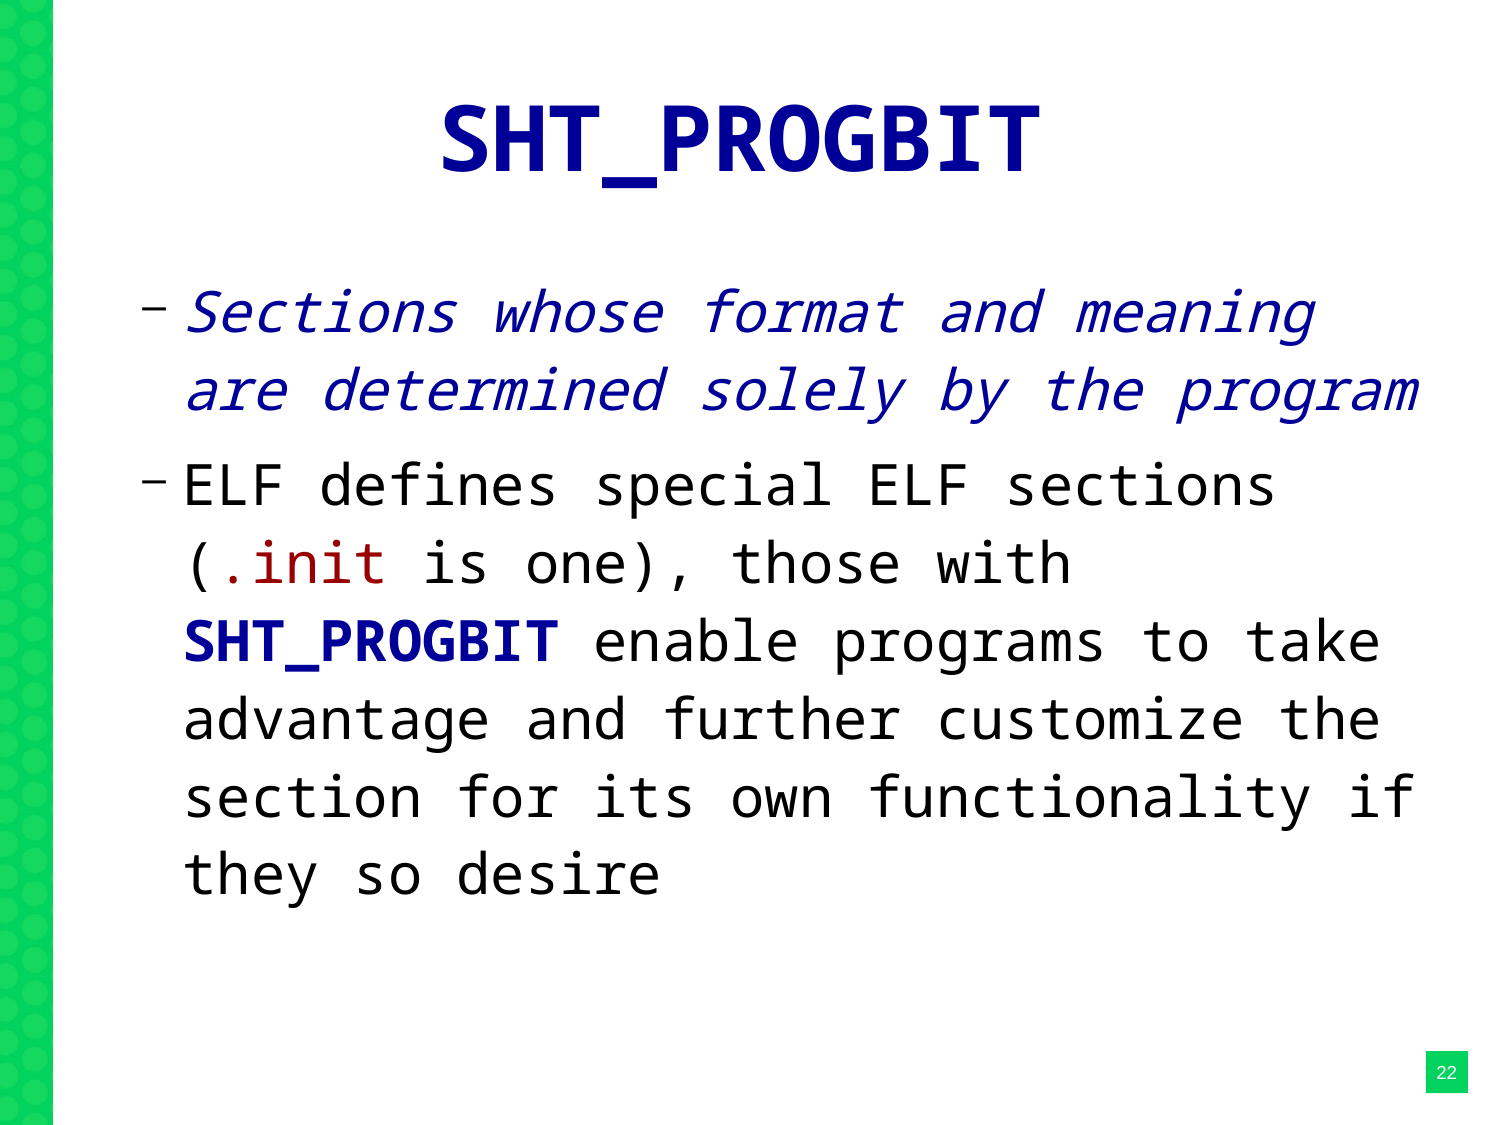

# SHT_PROGBIT
Sections whose format and meaning are determined solely by the program
ELF defines special ELF sections (.init is one), those with SHT_PROGBIT enable programs to take advantage and further customize the section for its own functionality if they so desire